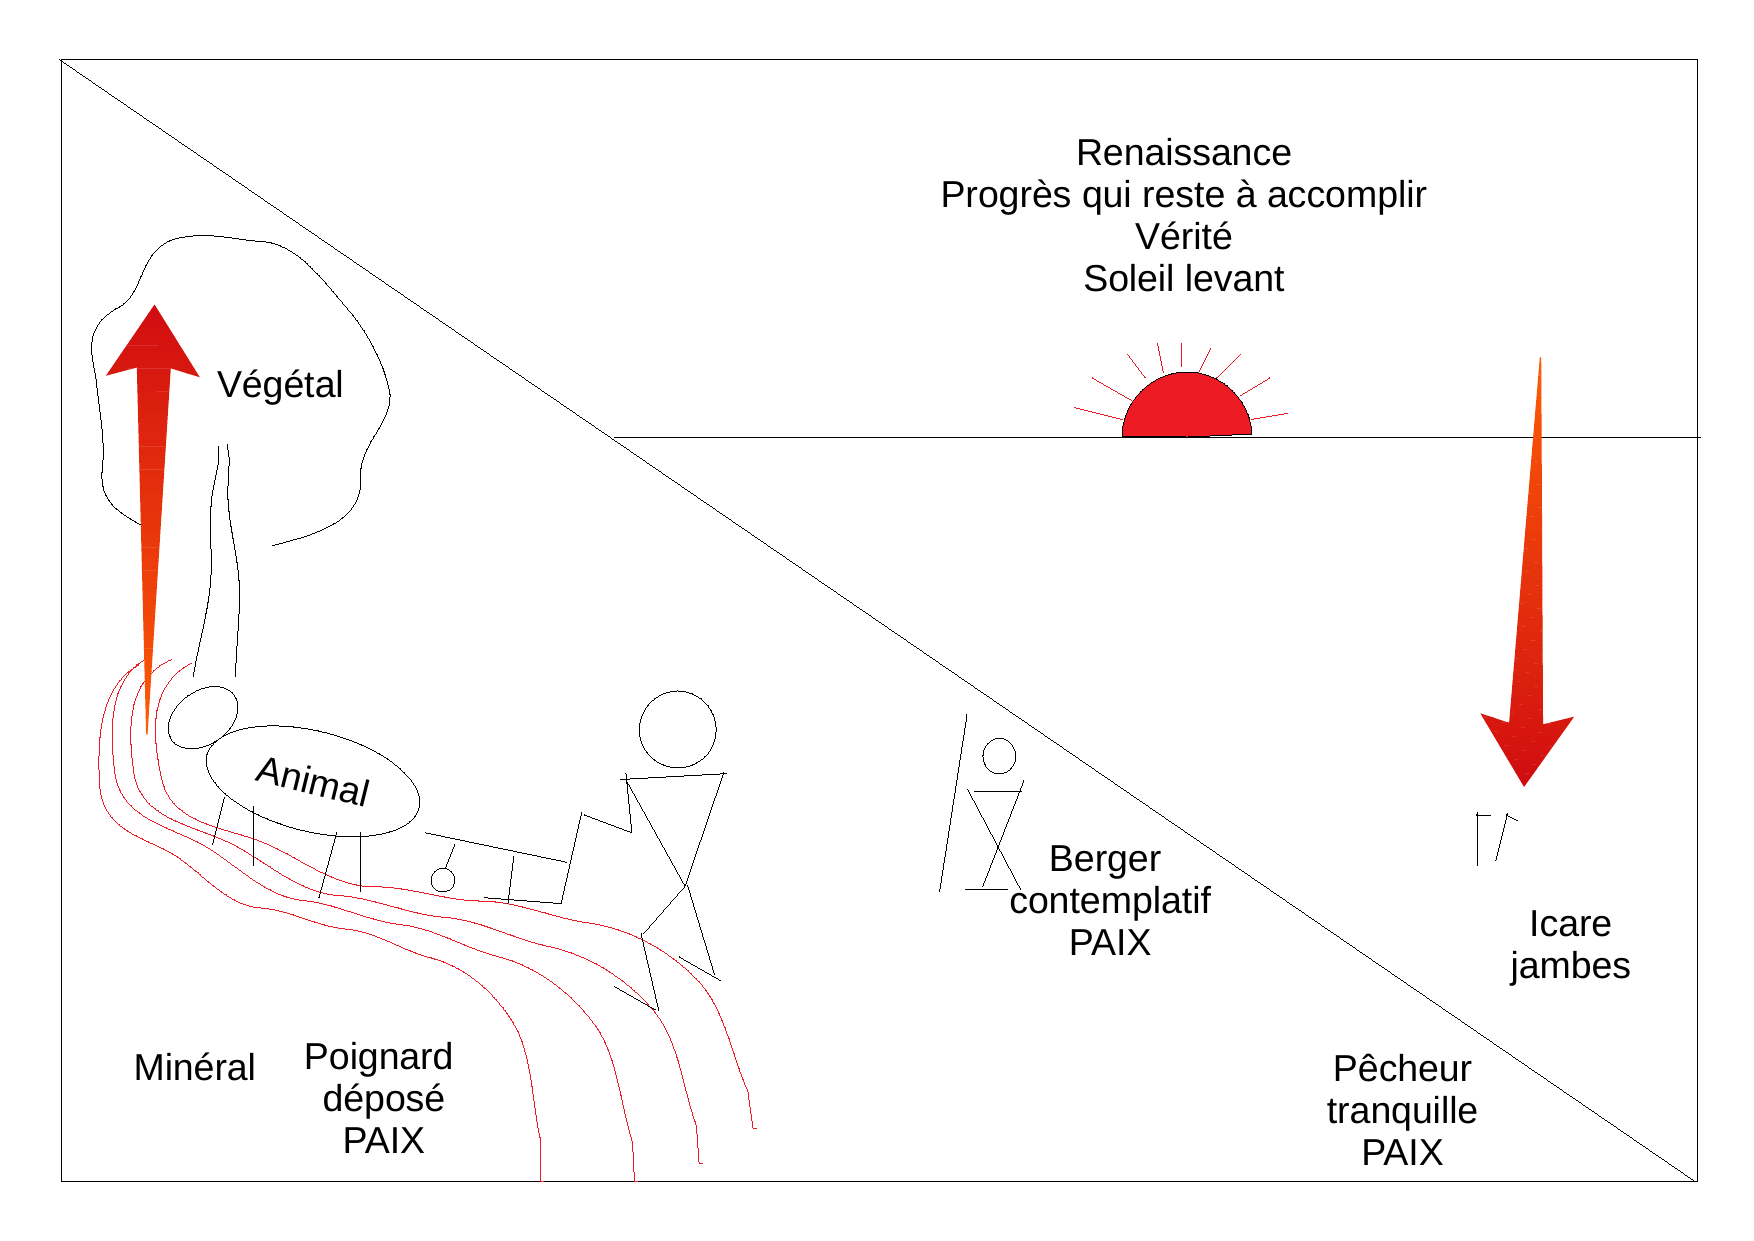

Renaissance
Progrès qui reste à accomplir
Vérité
Soleil levant
Végétal
Animal
Berger
contemplatif
PAIX
Icare
jambes
Poignard
déposé
PAIX
Minéral
Pêcheur
tranquille
PAIX